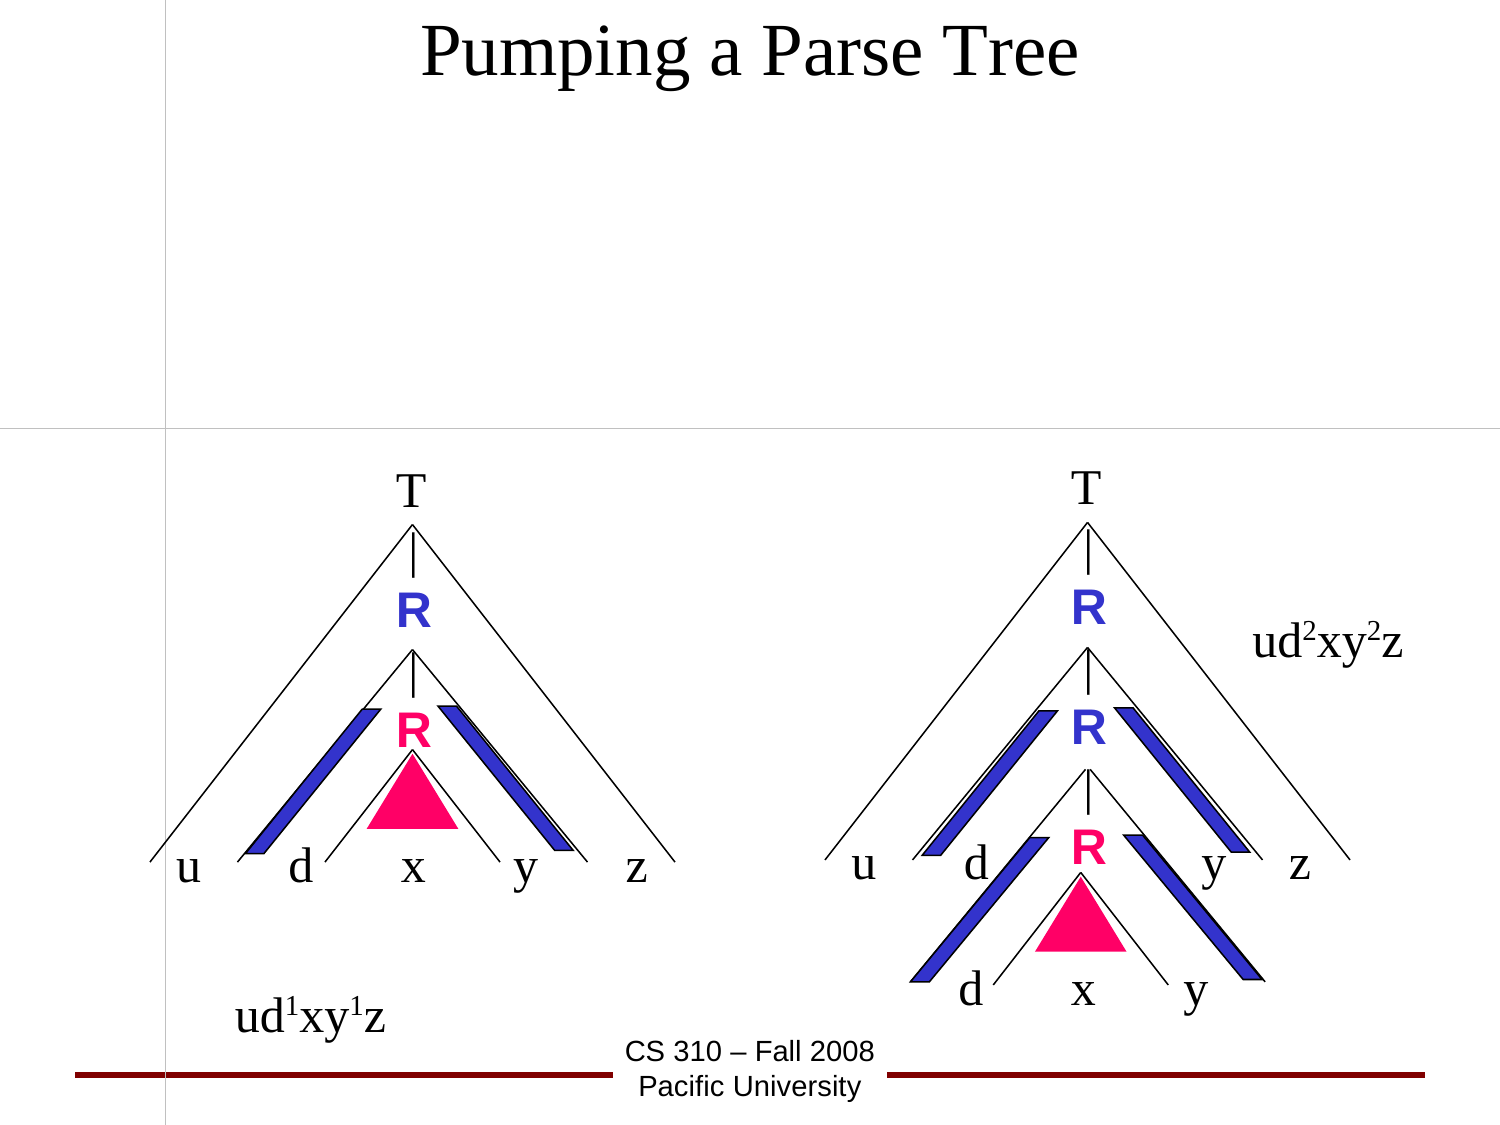

# Pumping a Parse Tree
T
 |
R
 |
R
 |
R
T
 |
R
 |
R
ud2xy2z
u d y z
u d x y z
 d x y
ud1xy1z